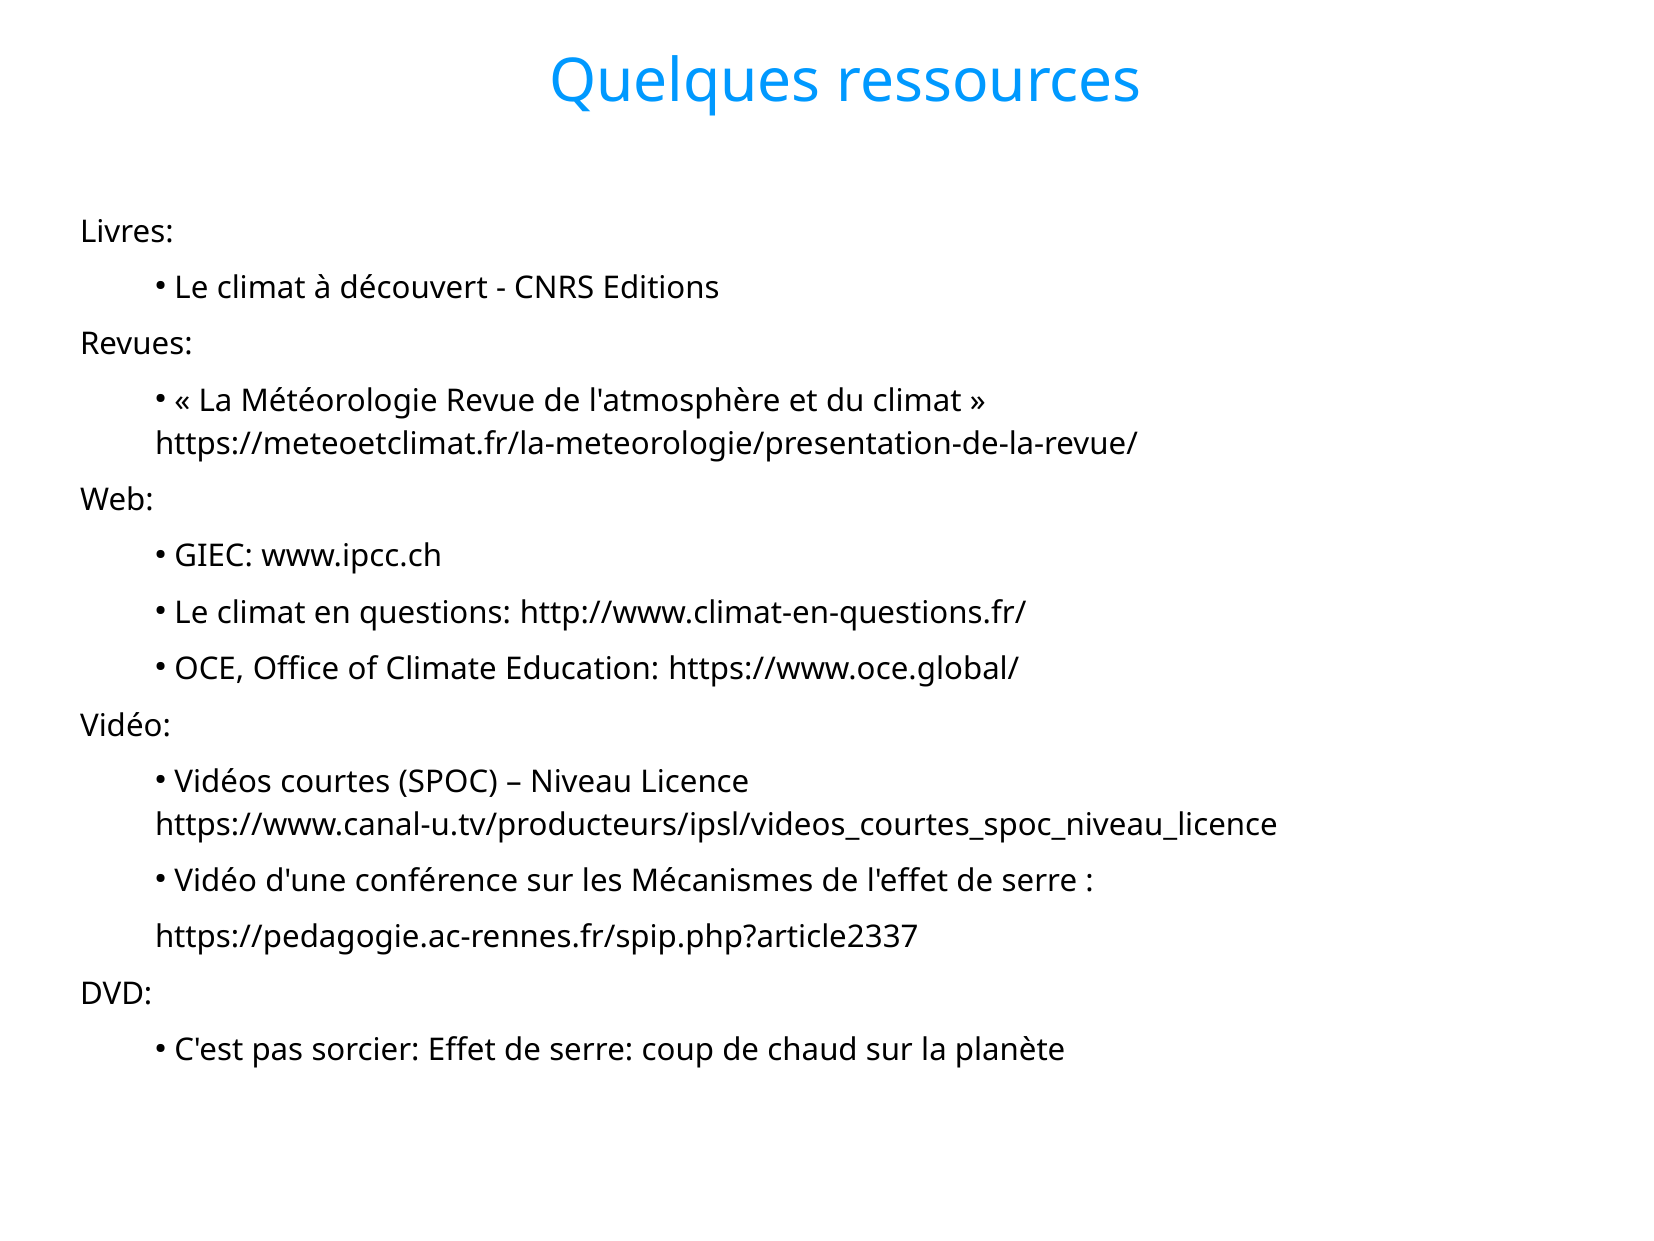

Quelques ressources
Livres:
 Le climat à découvert - CNRS Editions
Revues:
 « La Météorologie Revue de l'atmosphère et du climat » https://meteoetclimat.fr/la-meteorologie/presentation-de-la-revue/
Web:
 GIEC: www.ipcc.ch
 Le climat en questions: http://www.climat-en-questions.fr/
 OCE, Office of Climate Education: https://www.oce.global/
Vidéo:
 Vidéos courtes (SPOC) – Niveau Licence https://www.canal-u.tv/producteurs/ipsl/videos_courtes_spoc_niveau_licence
 Vidéo d'une conférence sur les Mécanismes de l'effet de serre :
	https://pedagogie.ac-rennes.fr/spip.php?article2337
DVD:
 C'est pas sorcier: Effet de serre: coup de chaud sur la planète